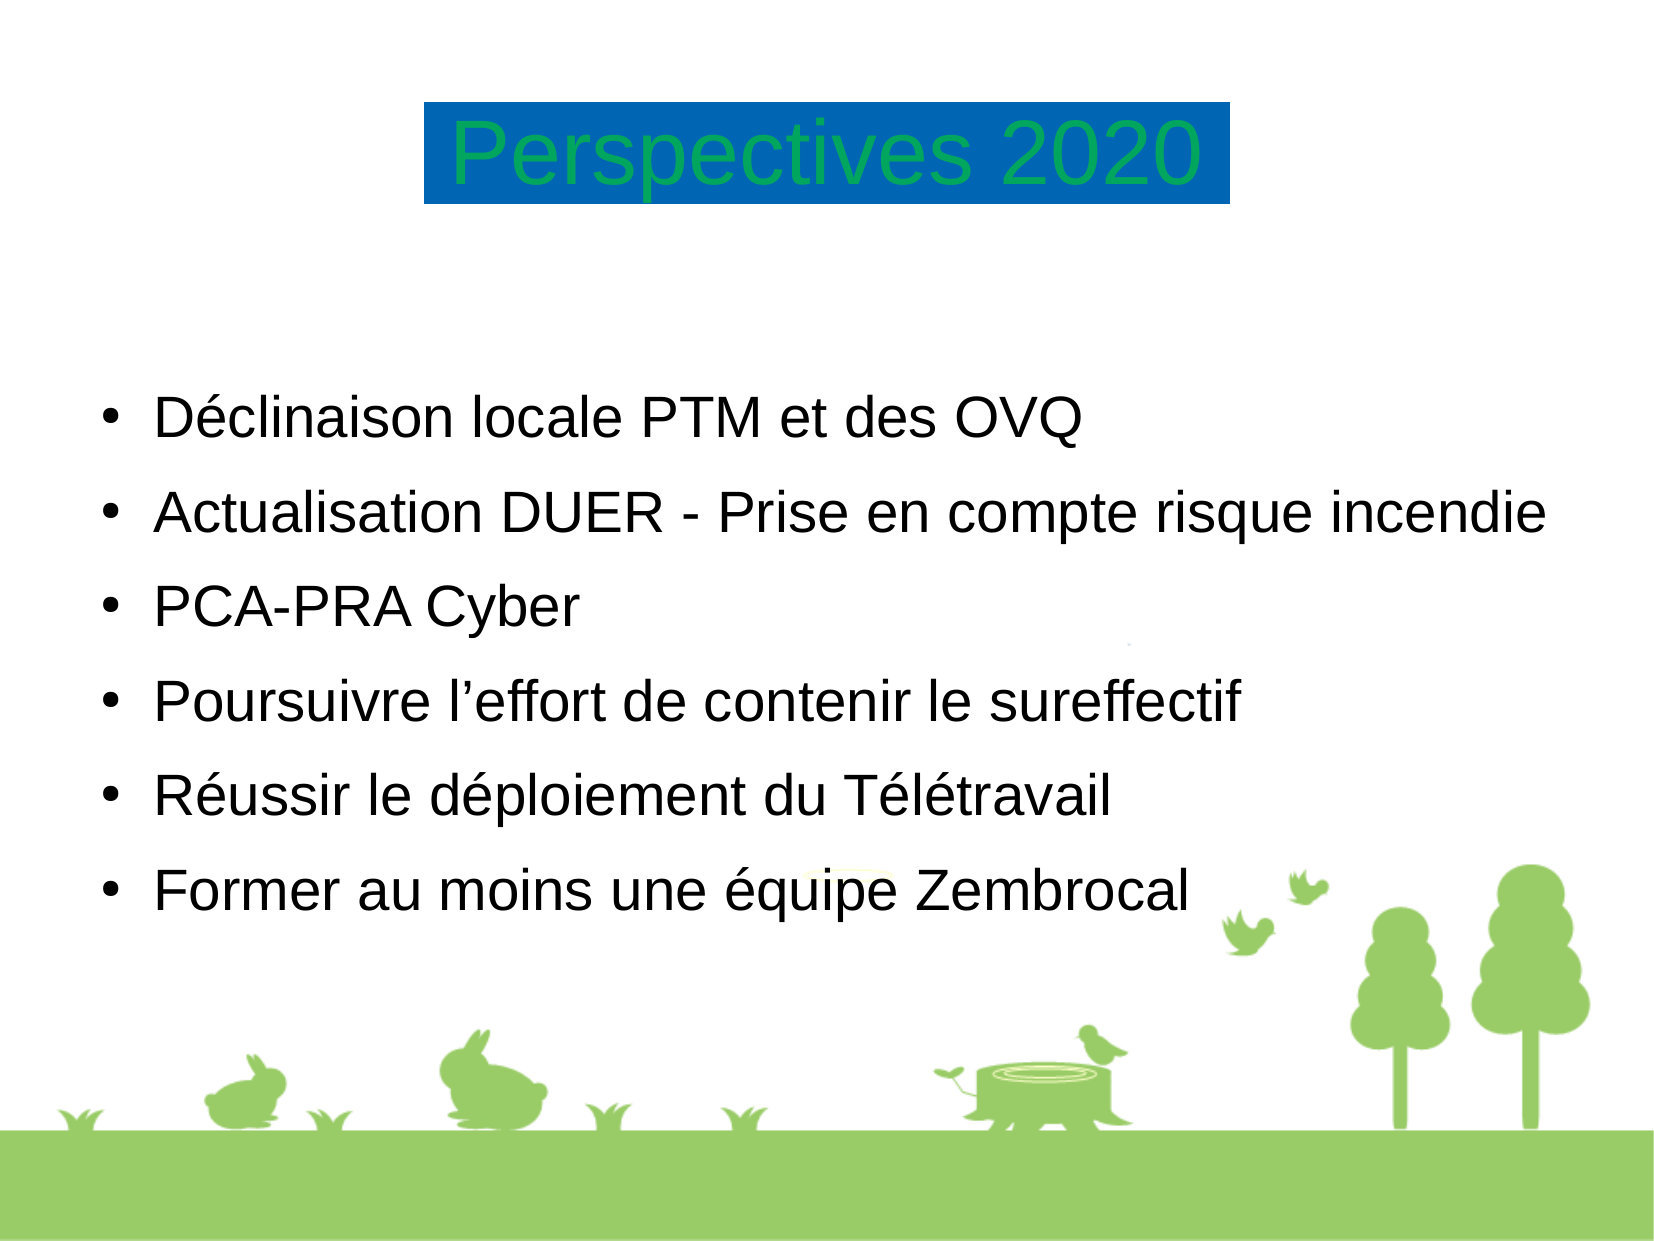

# Perspectives 2020
Déclinaison locale PTM et des OVQ
Actualisation DUER - Prise en compte risque incendie
PCA-PRA Cyber
Poursuivre l’effort de contenir le sureffectif
Réussir le déploiement du Télétravail
Former au moins une équipe Zembrocal